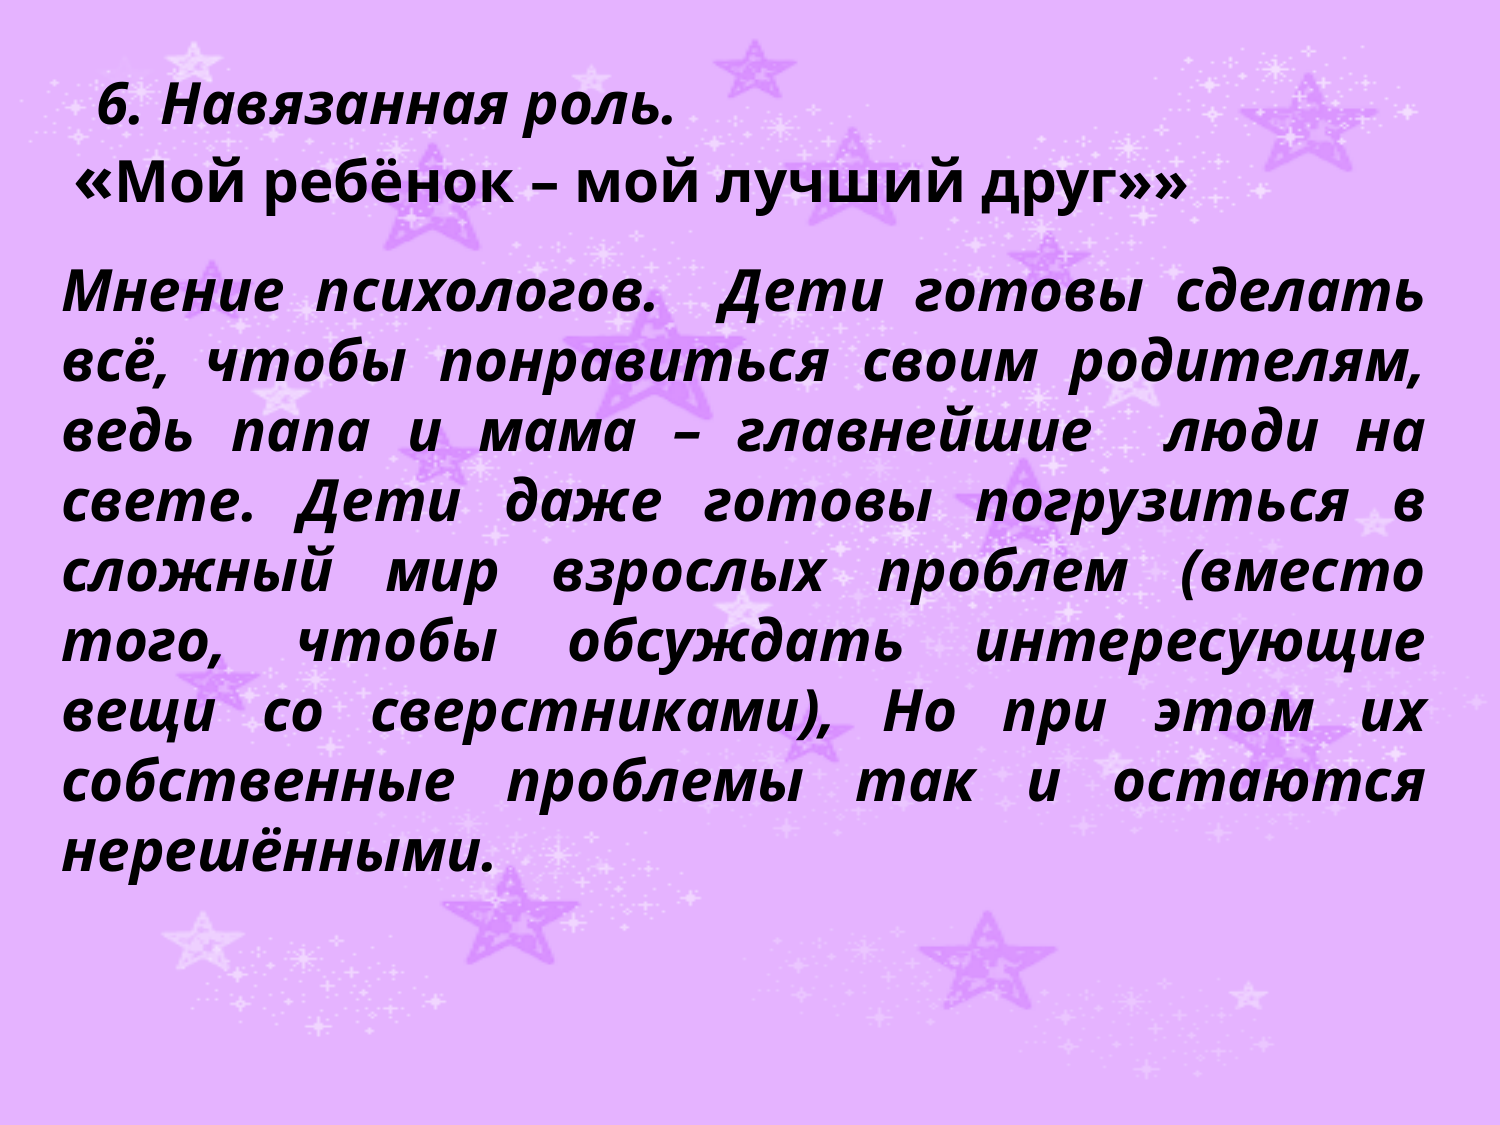

6. Навязанная роль.
«Мой ребёнок – мой лучший друг»»
Мнение психологов. Дети готовы сделать всё, чтобы понравиться своим родителям, ведь папа и мама – главнейшие люди на свете. Дети даже готовы погрузиться в сложный мир взрослых проблем (вместо того, чтобы обсуждать интересующие вещи со сверстниками), Но при этом их собственные проблемы так и остаются нерешёнными.